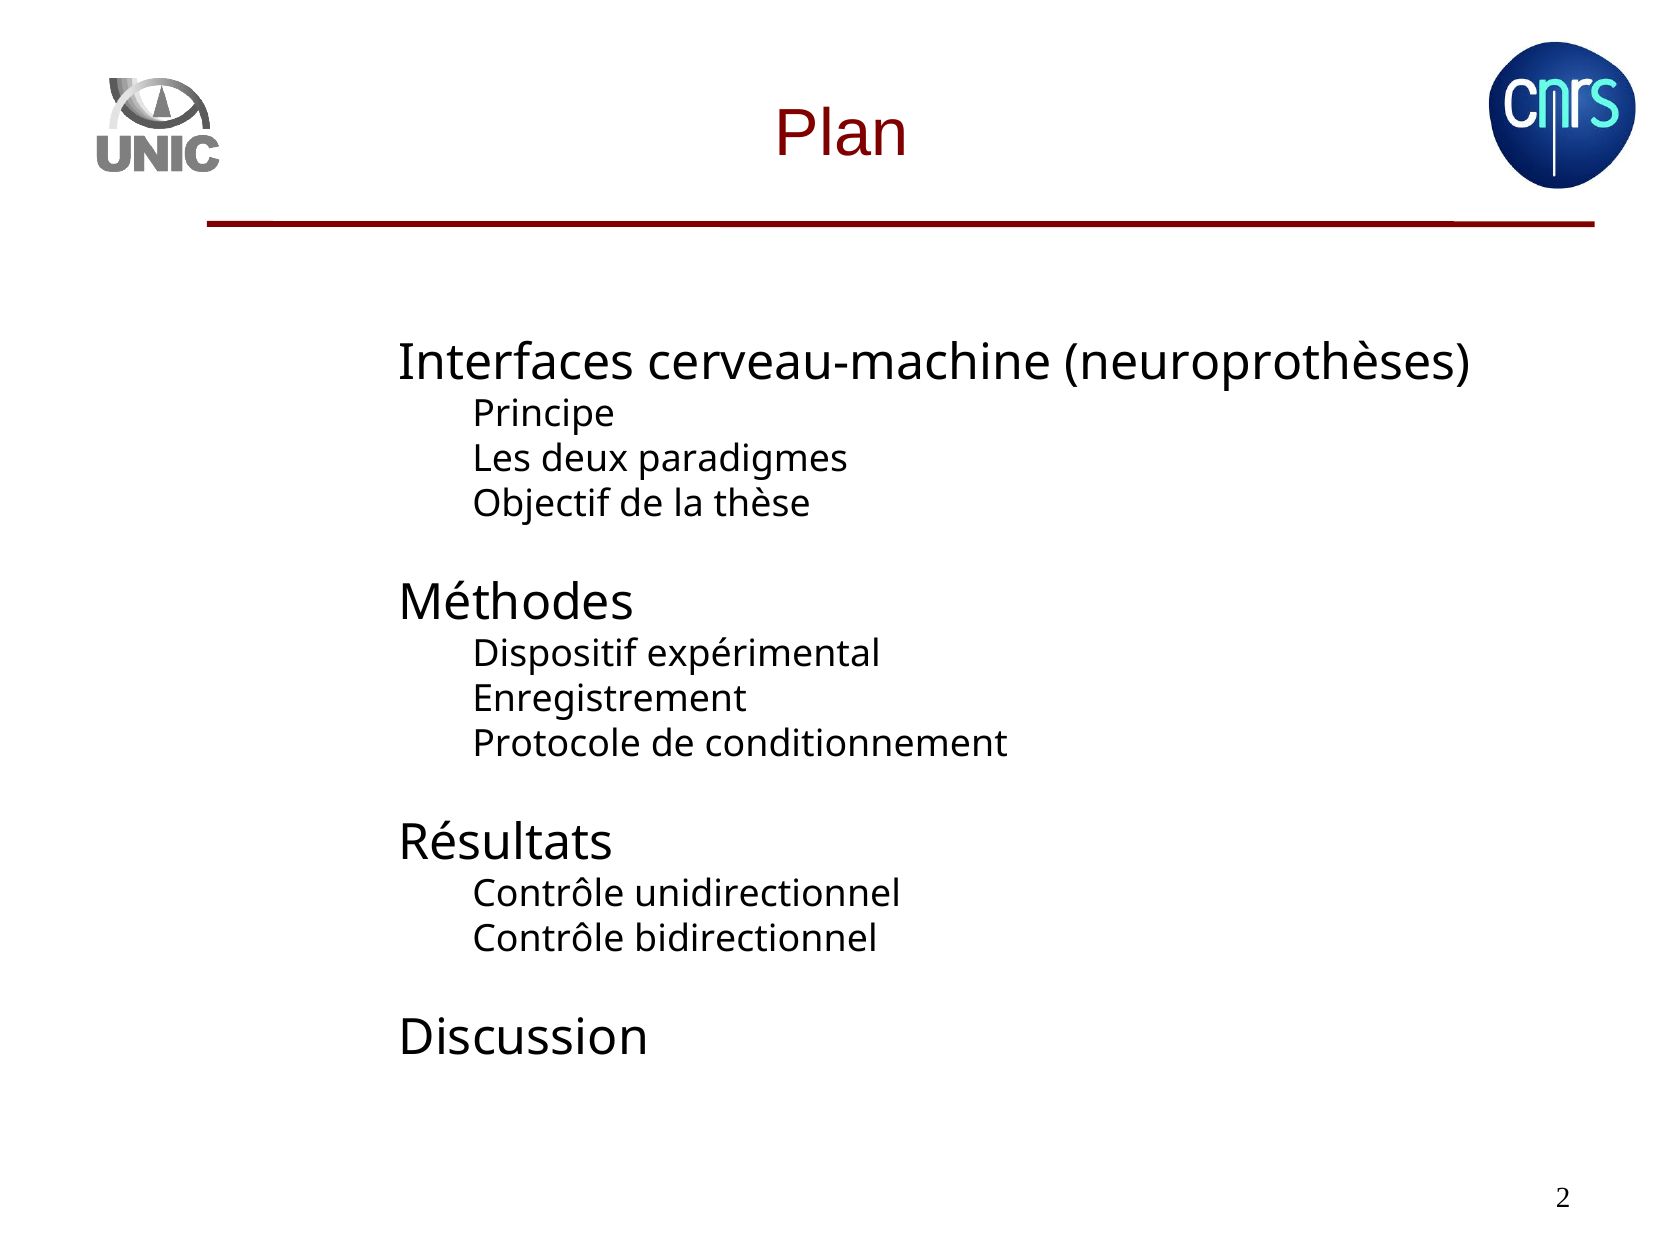

Plan
Interfaces cerveau-machine (neuroprothèses)
	Principe
	Les deux paradigmes
	Objectif de la thèse
Méthodes
	Dispositif expérimental
	Enregistrement
	Protocole de conditionnement
Résultats
	Contrôle unidirectionnel
	Contrôle bidirectionnel
Discussion